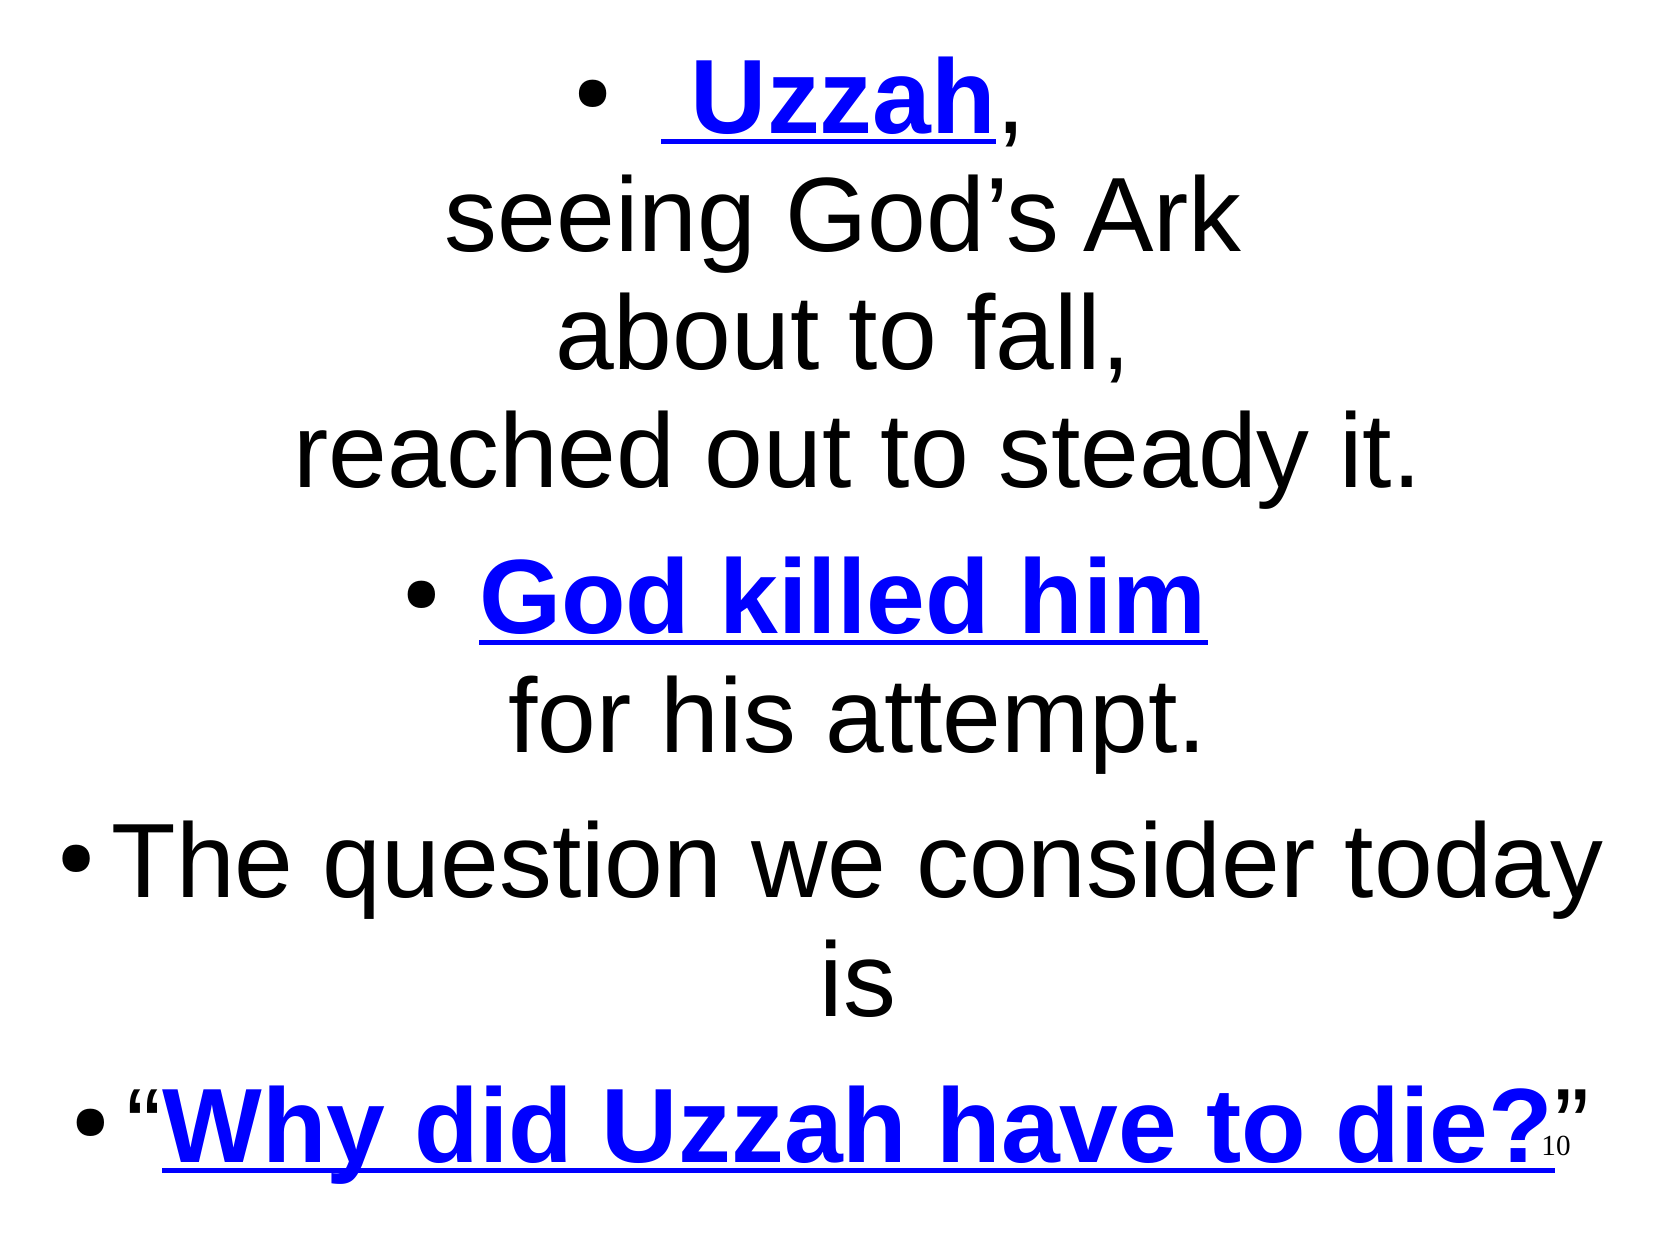

# Uzzah, seeing God’s Ark about to fall, reached out to steady it.
God killed him
for his attempt.
The question we consider today is
“Why did Uzzah have to die?”
10